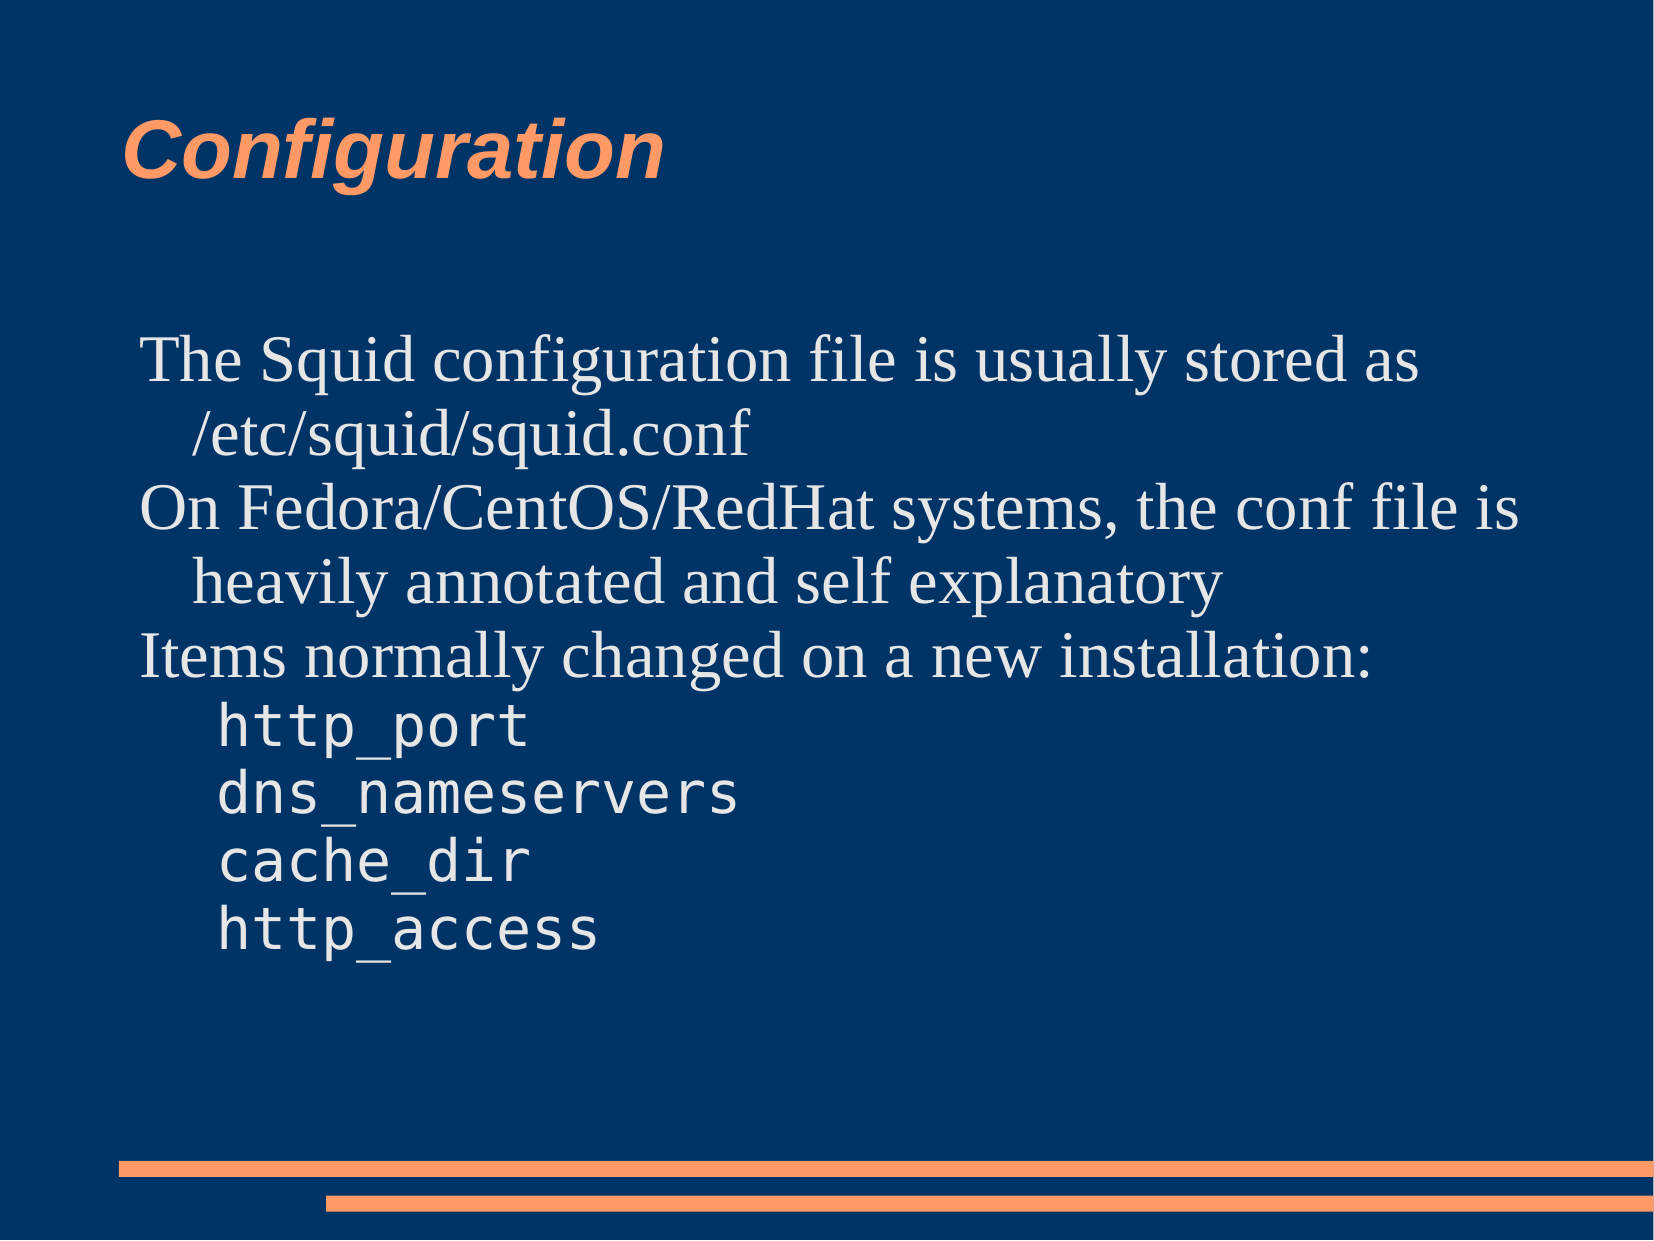

# Configuration
The Squid configuration file is usually stored as /etc/squid/squid.conf
On Fedora/CentOS/RedHat systems, the conf file is heavily annotated and self explanatory
Items normally changed on a new installation:
http_port
dns_nameservers
cache_dir
http_access